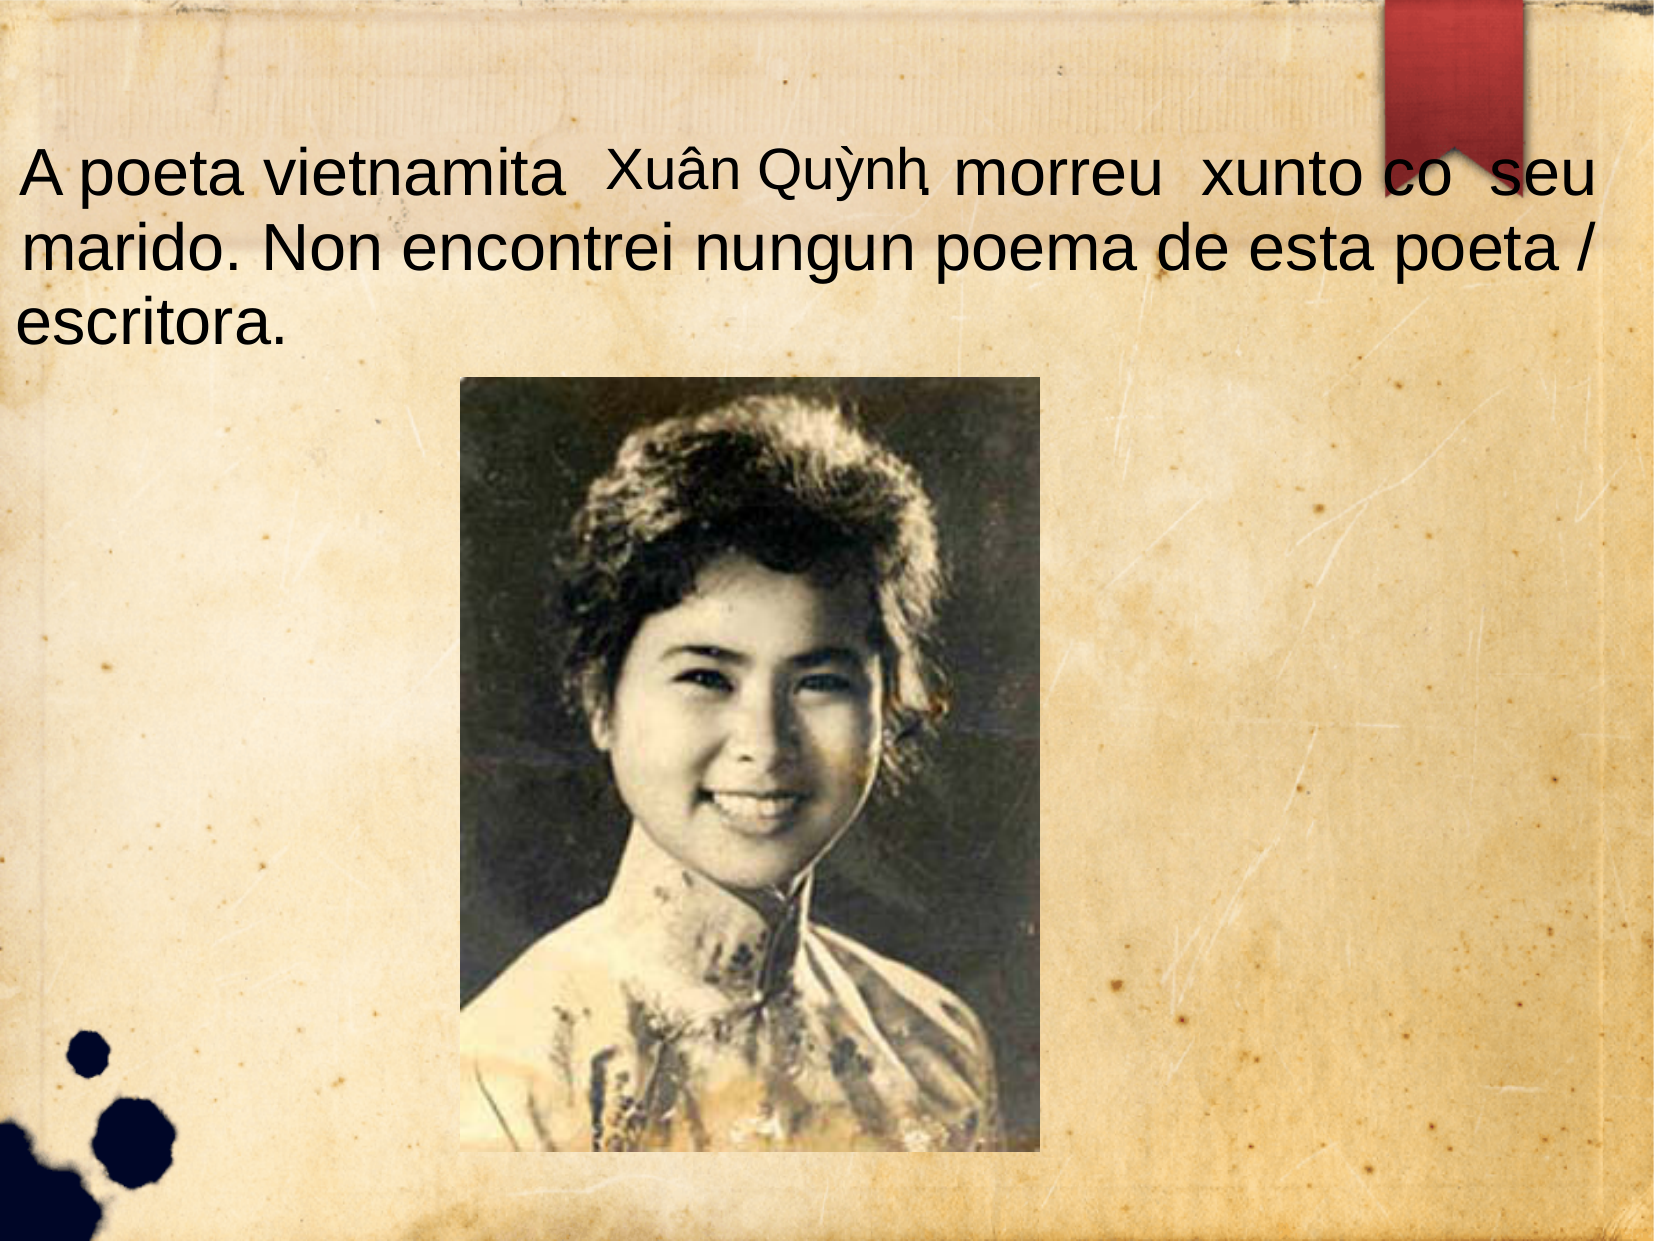

# A poeta vietnamita . morreu xunto co seu
 marido. Non encontrei nungun poema de esta poeta / escritora.
Xuân Quỳnh